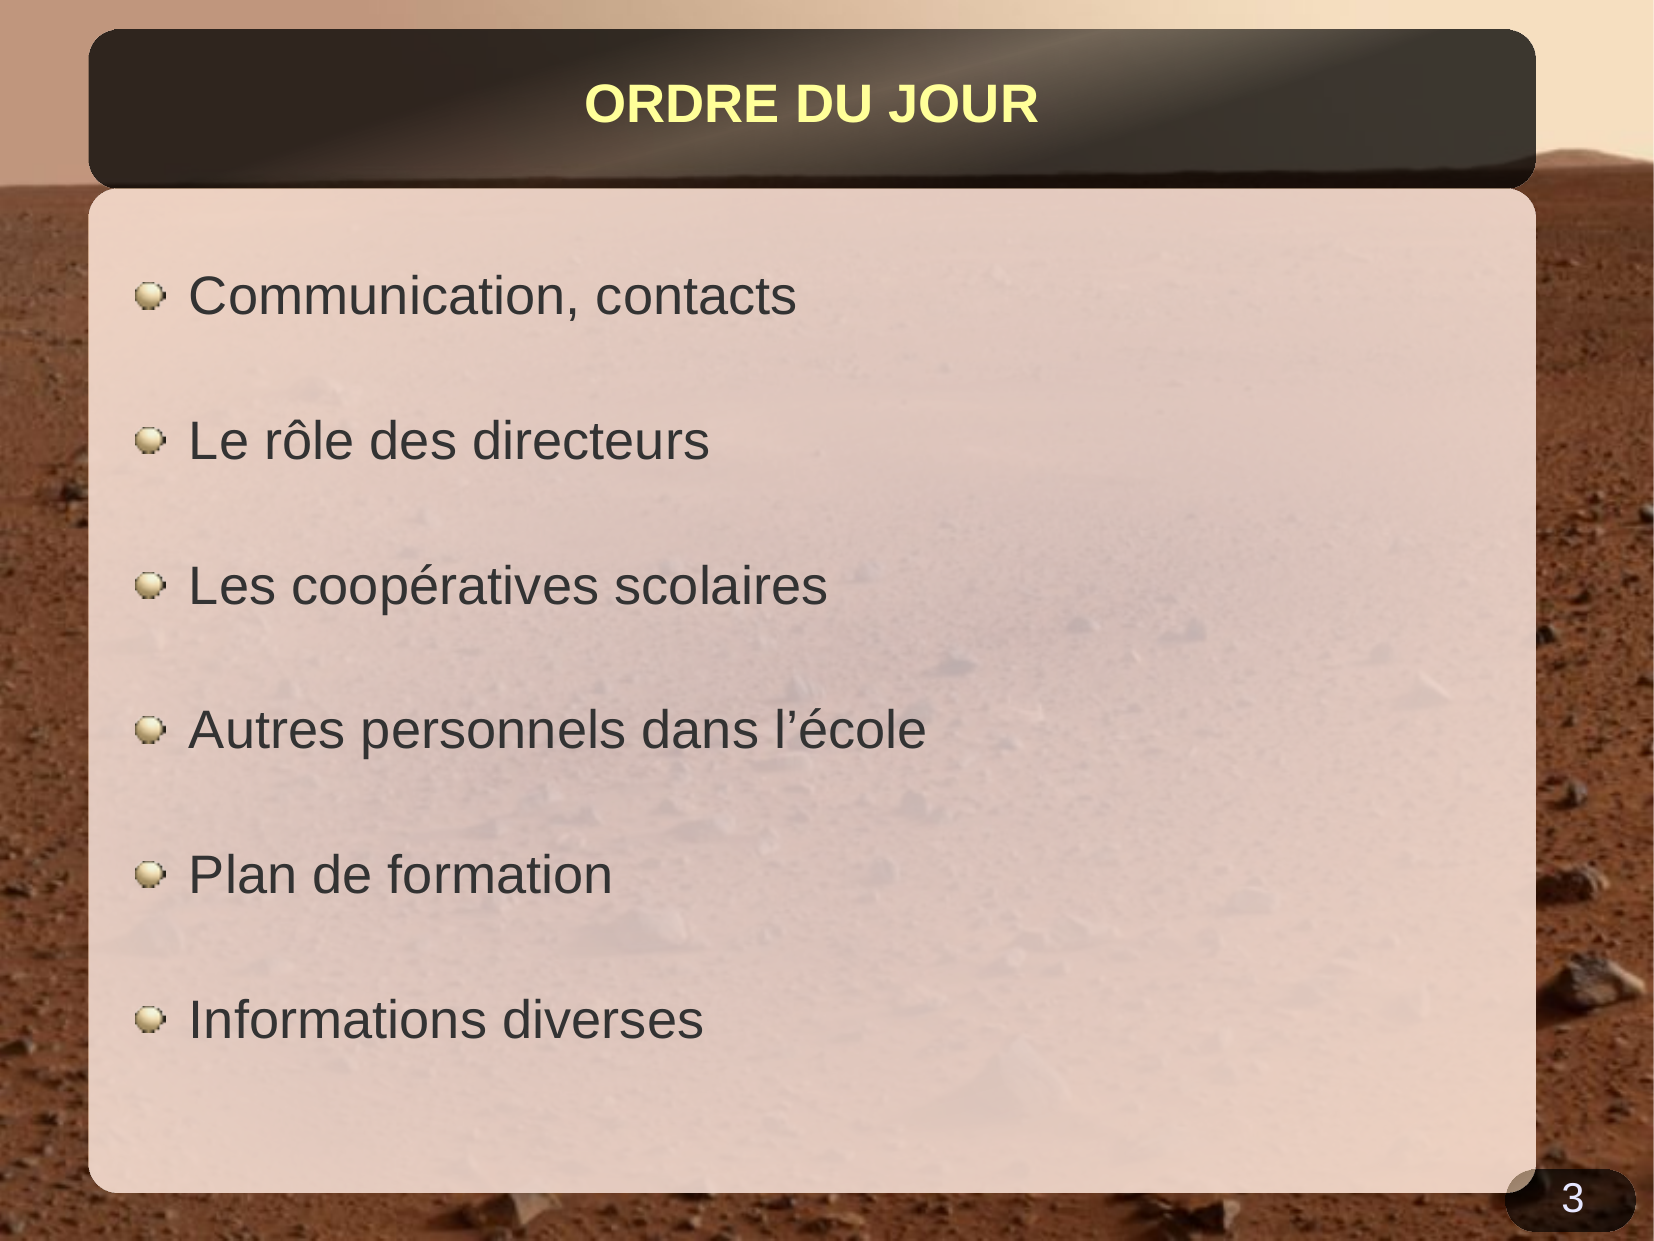

# ORDRE DU JOUR
Communication, contacts
Le rôle des directeurs
Les coopératives scolaires
Autres personnels dans l’école
Plan de formation
Informations diverses